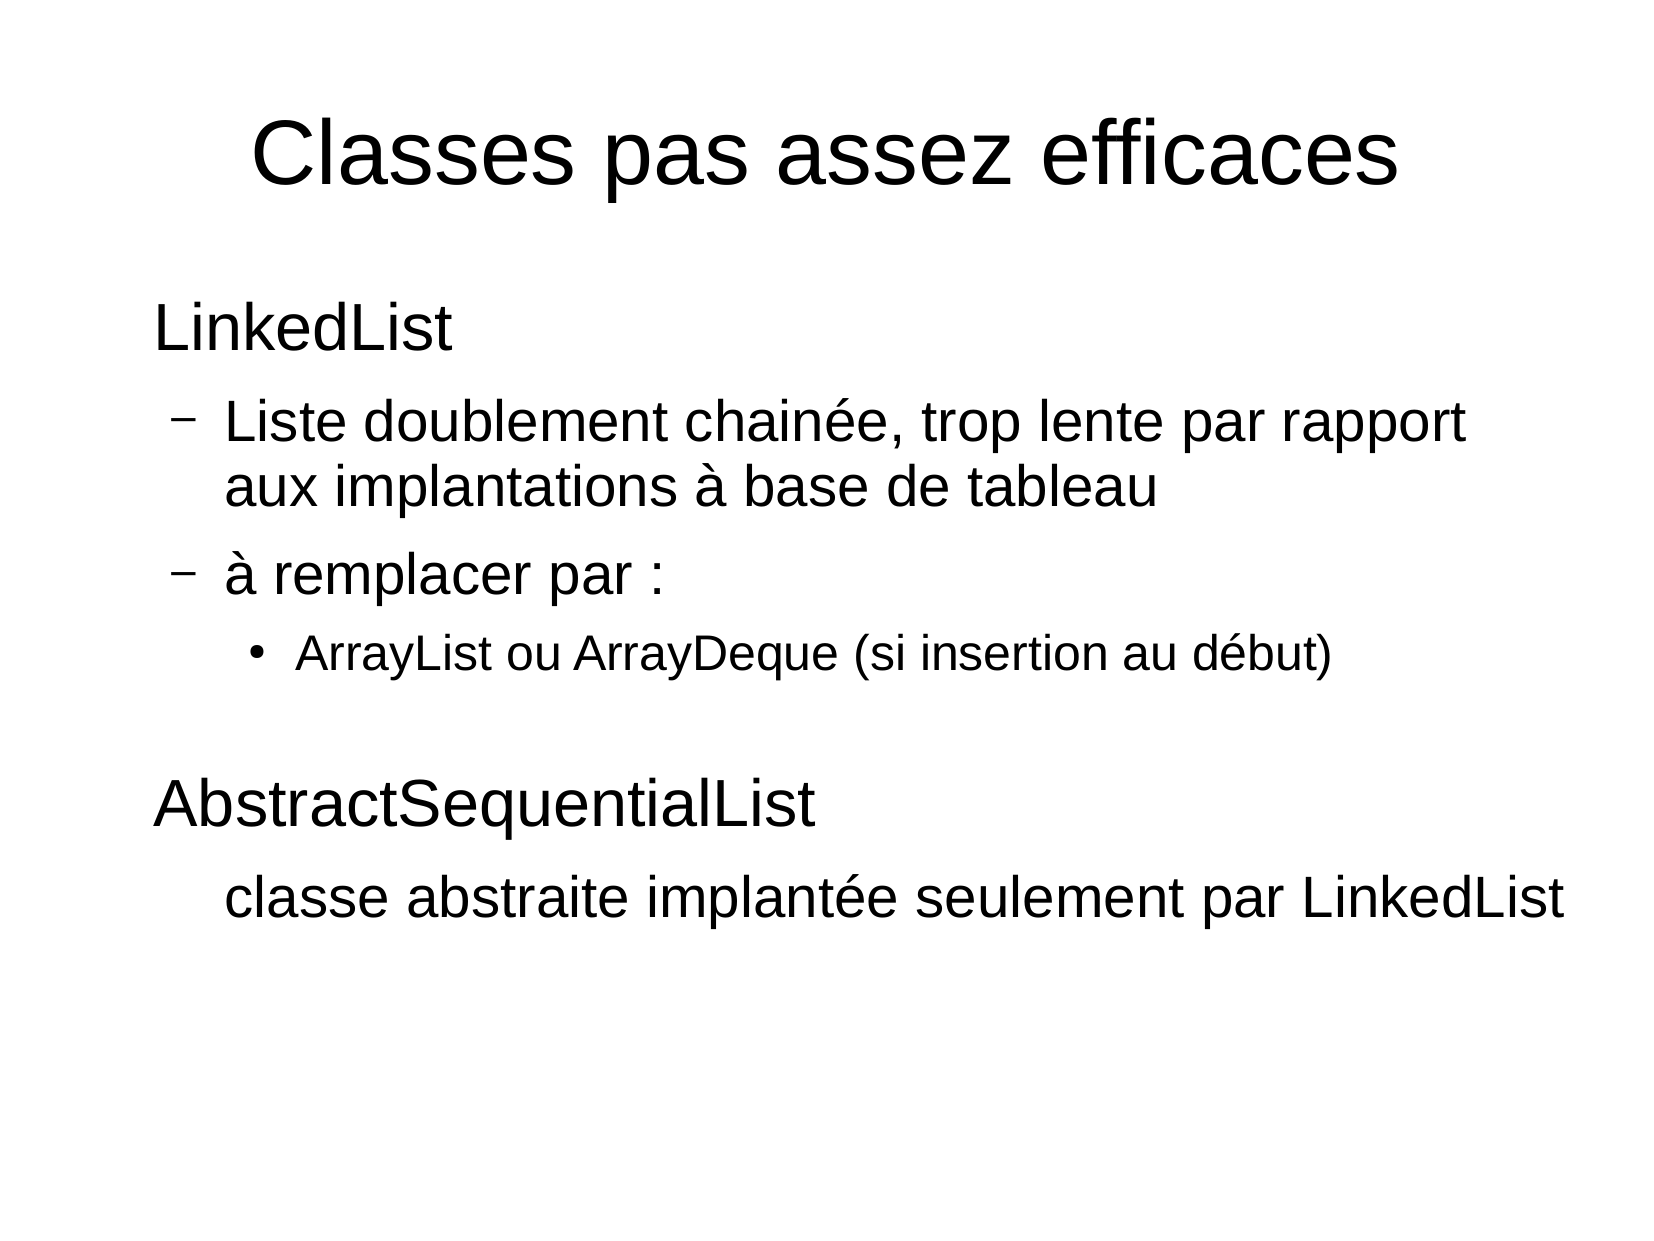

# Classes pas assez efficaces
LinkedList
Liste doublement chainée, trop lente par rapport aux implantations à base de tableau
à remplacer par :
ArrayList ou ArrayDeque (si insertion au début)
AbstractSequentialList
classe abstraite implantée seulement par LinkedList